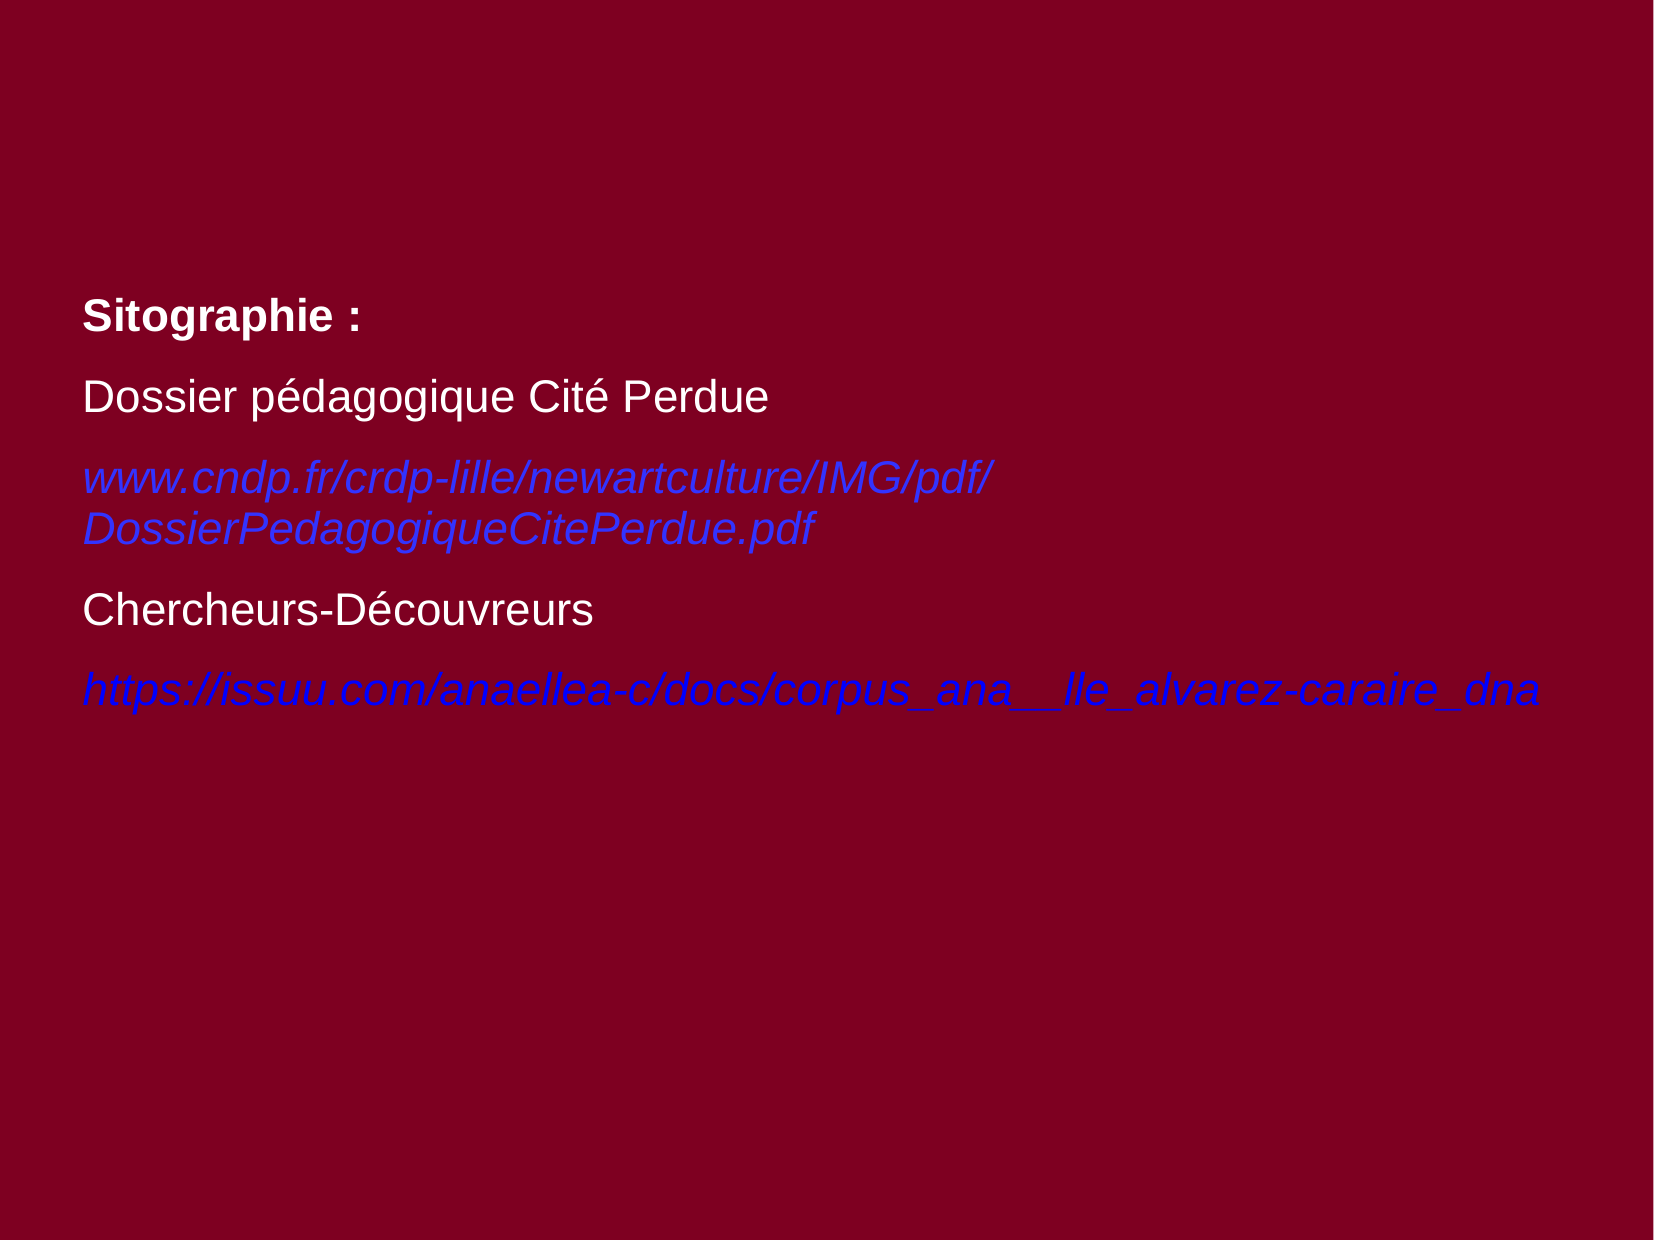

# Sitographie :
Dossier pédagogique Cité Perdue
www.cndp.fr/crdp-lille/newartculture/IMG/pdf/DossierPedagogiqueCitePerdue.pdf
Chercheurs-Découvreurs
https://issuu.com/anaellea-c/docs/corpus_ana__lle_alvarez-caraire_dna